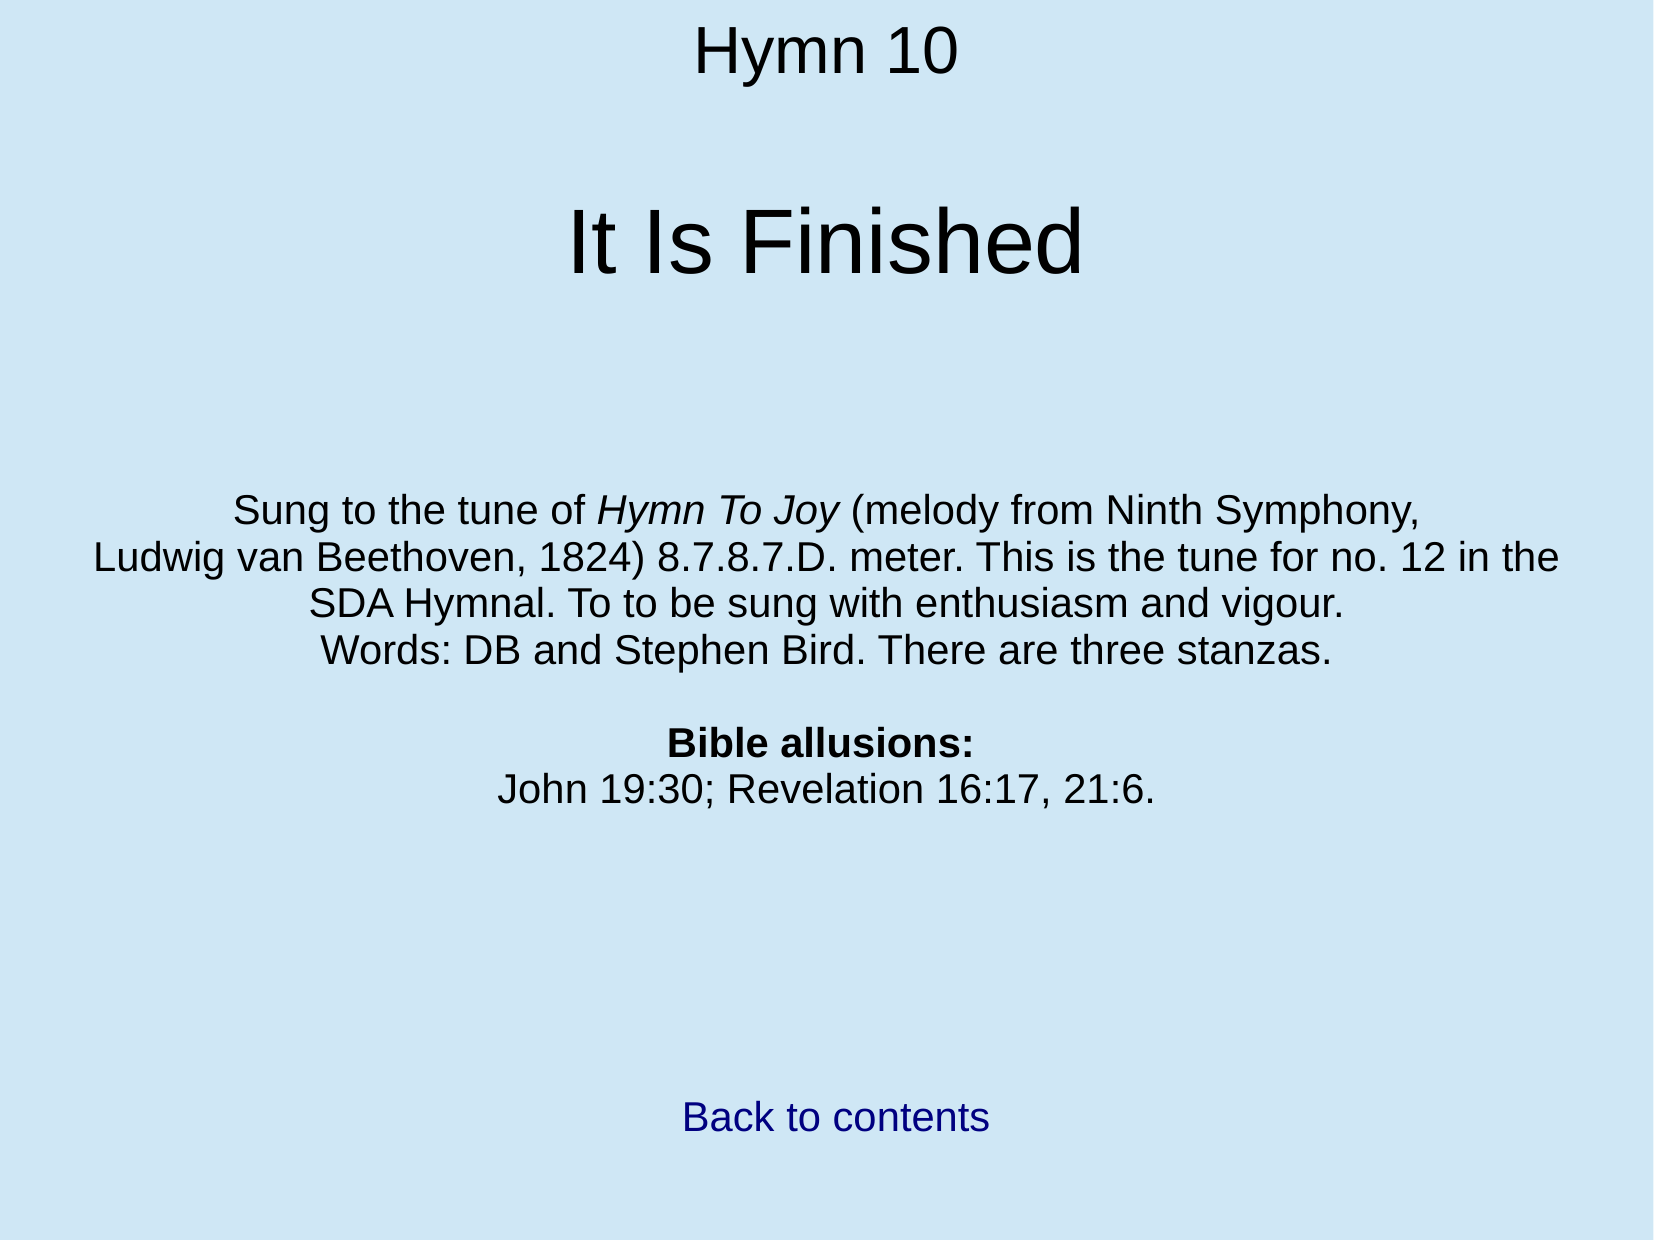

# Hymn 10 It Is Finished
Sung to the tune of Hymn To Joy (melody from Ninth Symphony,
Ludwig van Beethoven, 1824) 8.7.8.7.D. meter. This is the tune for no. 12 in the SDA Hymnal. To to be sung with enthusiasm and vigour.
Words: DB and Stephen Bird. There are three stanzas.
Bible allusions:
John 19:30; Revelation 16:17, 21:6.
 Back to contents